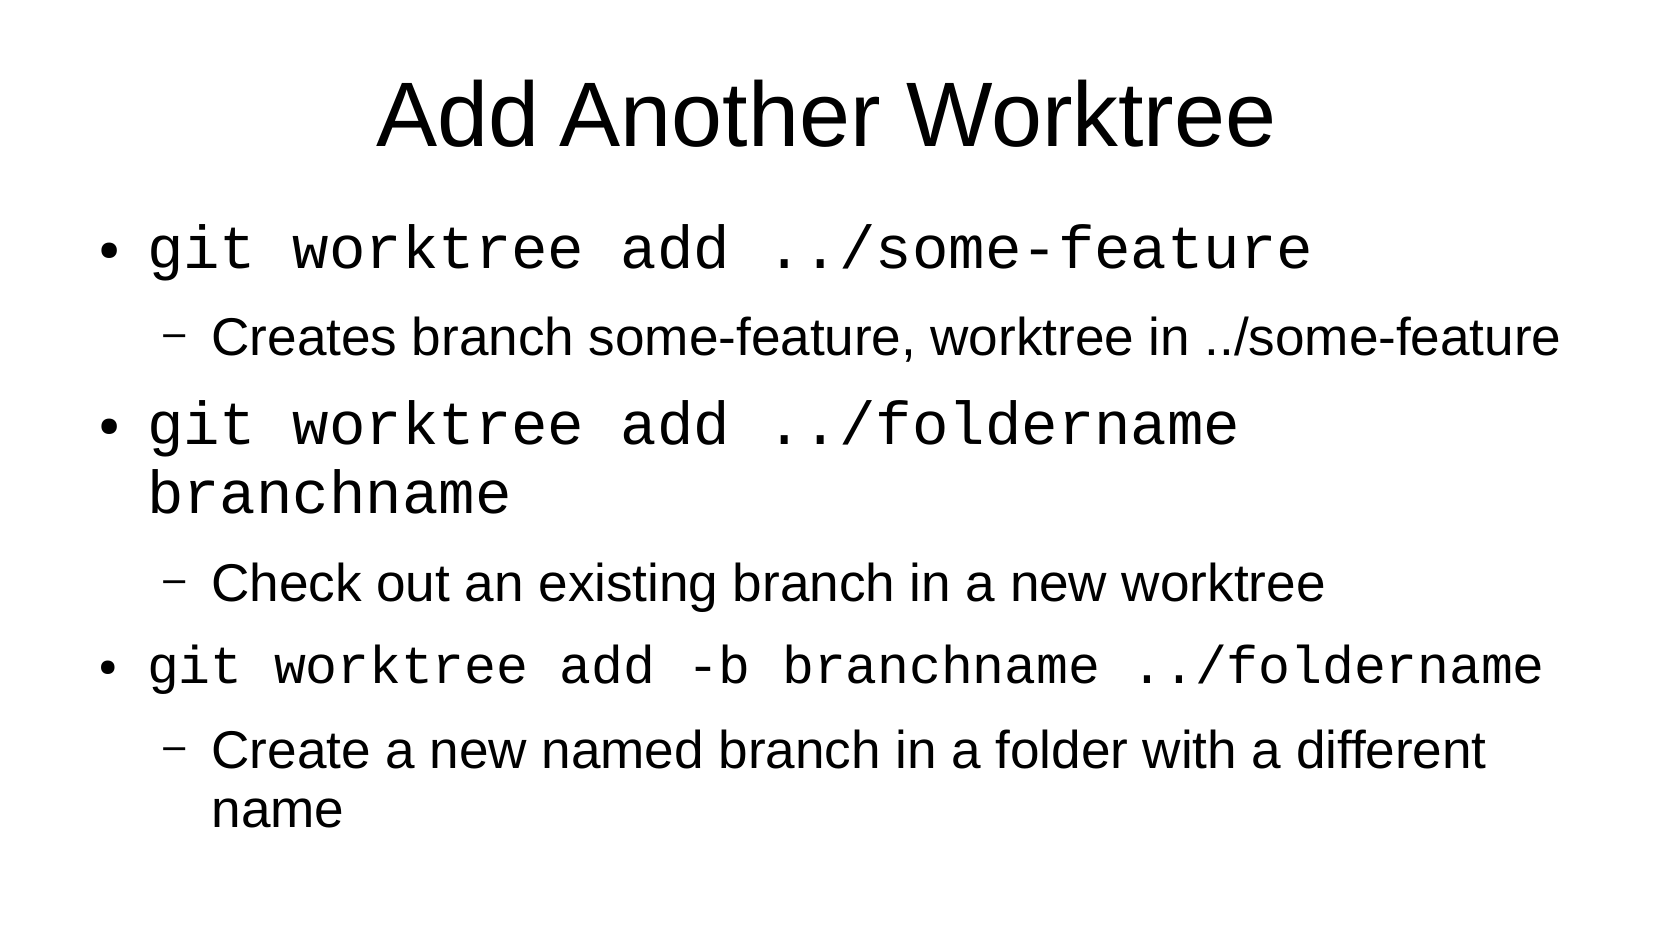

# Add Another Worktree
git worktree add ../some-feature
Creates branch some-feature, worktree in ../some-feature
git worktree add ../foldername branchname
Check out an existing branch in a new worktree
git worktree add -b branchname ../foldername
Create a new named branch in a folder with a different name